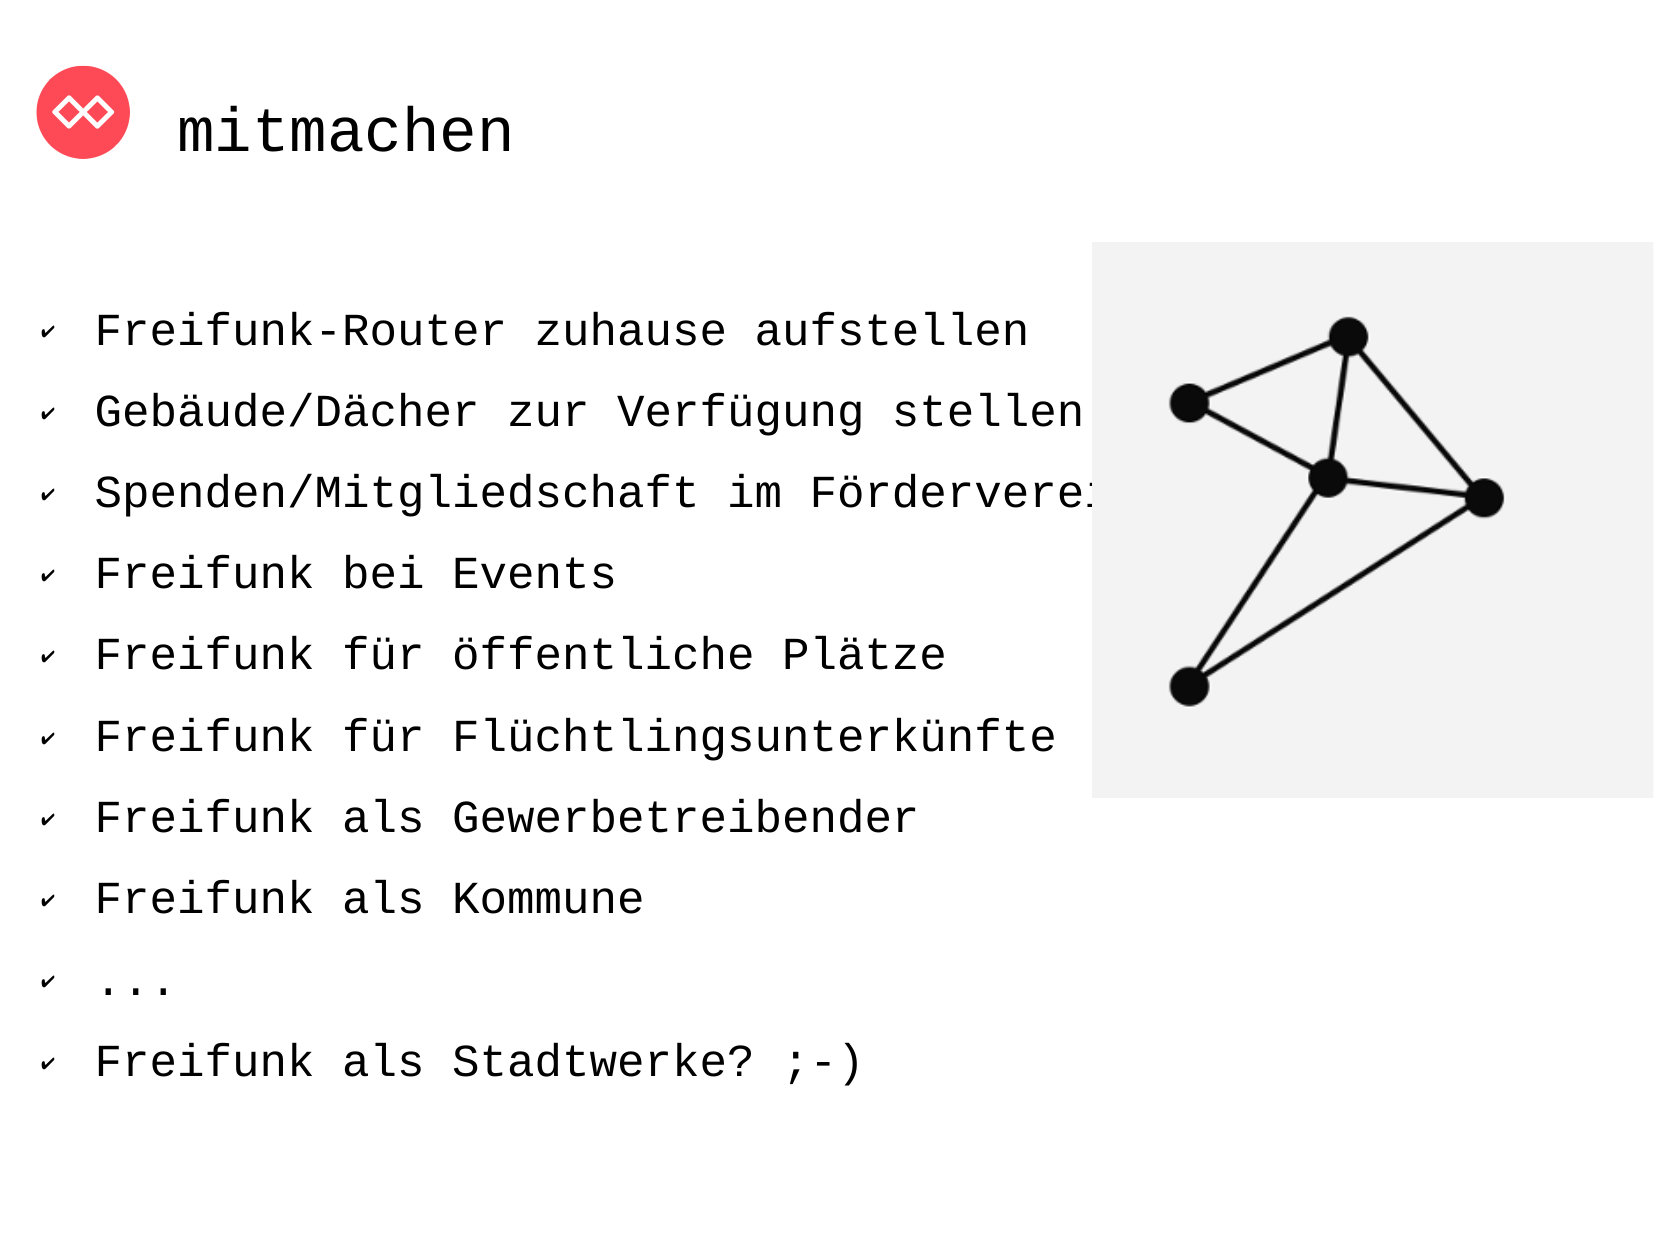

# mitmachen
Freifunk-Router zuhause aufstellen
Gebäude/Dächer zur Verfügung stellen
Spenden/Mitgliedschaft im Förderverein
Freifunk bei Events
Freifunk für öffentliche Plätze
Freifunk für Flüchtlingsunterkünfte
Freifunk als Gewerbetreibender
Freifunk als Kommune
...
Freifunk als Stadtwerke? ;-)